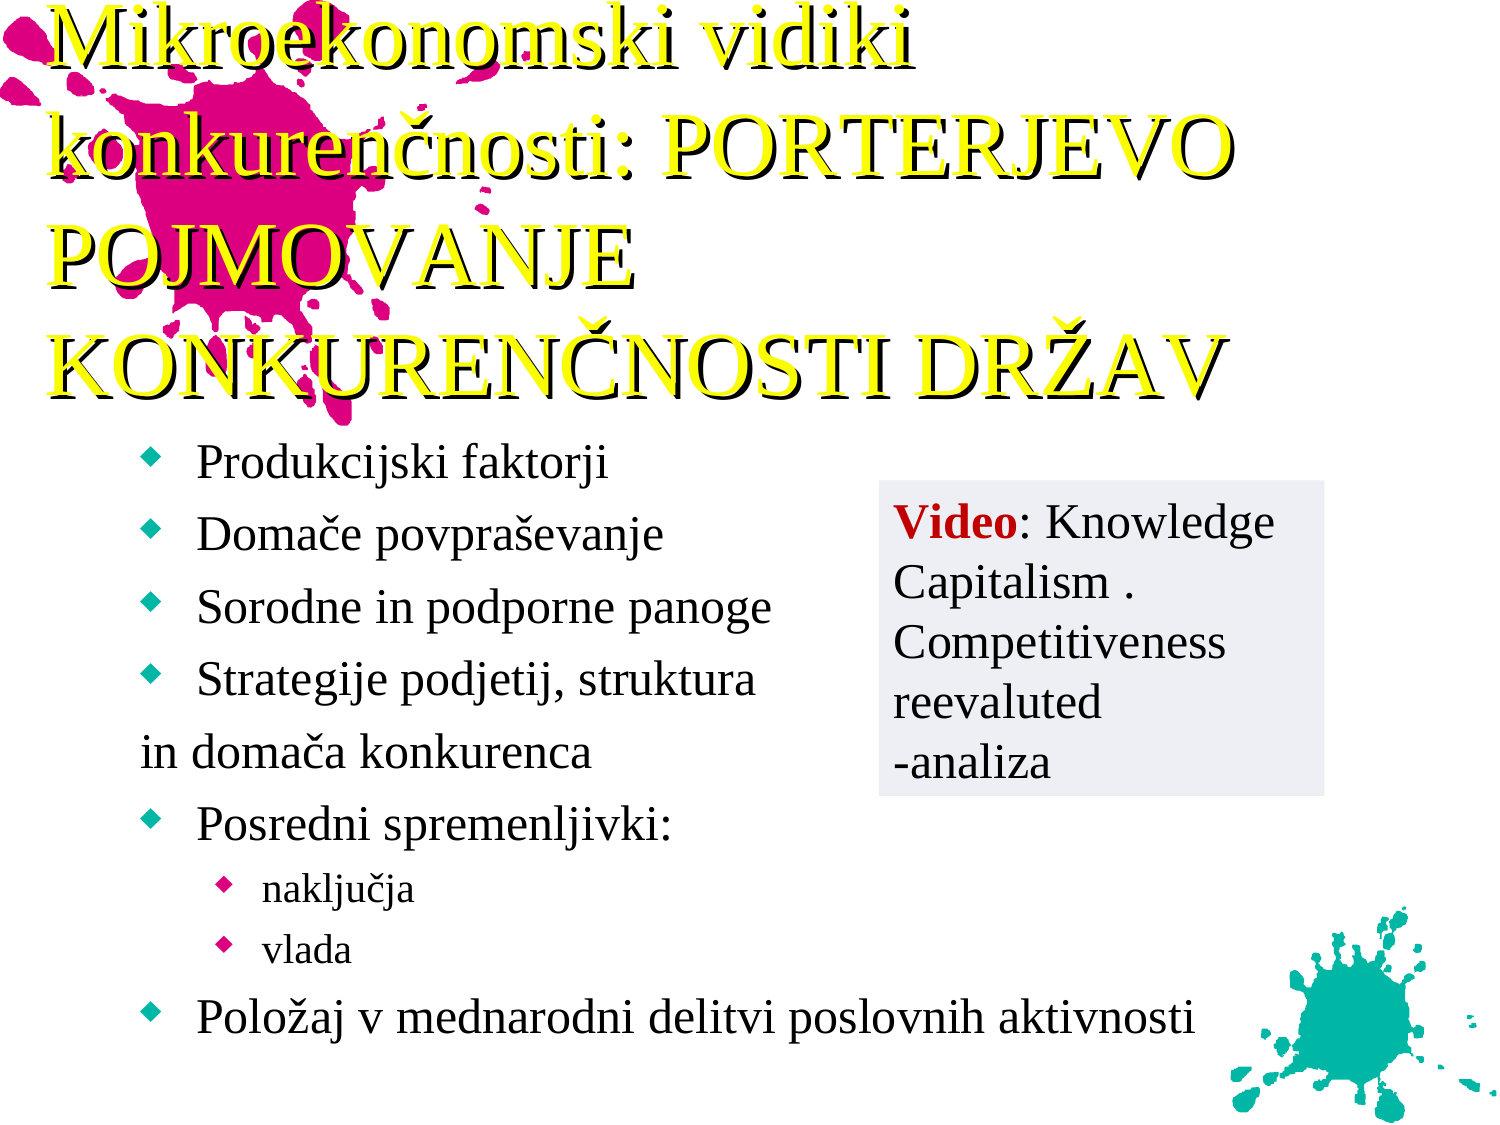

# Mikroekonomski vidiki konkurenčnosti: PORTERJEVO POJMOVANJE KONKURENČNOSTI DRŽAV
Produkcijski faktorji
Domače povpraševanje
Sorodne in podporne panoge
Strategije podjetij, struktura
in domača konkurenca
Posredni spremenljivki:
naključja
vlada
Položaj v mednarodni delitvi poslovnih aktivnosti
Video: Knowledge Capitalism . Competitiveness reevaluted
-analiza